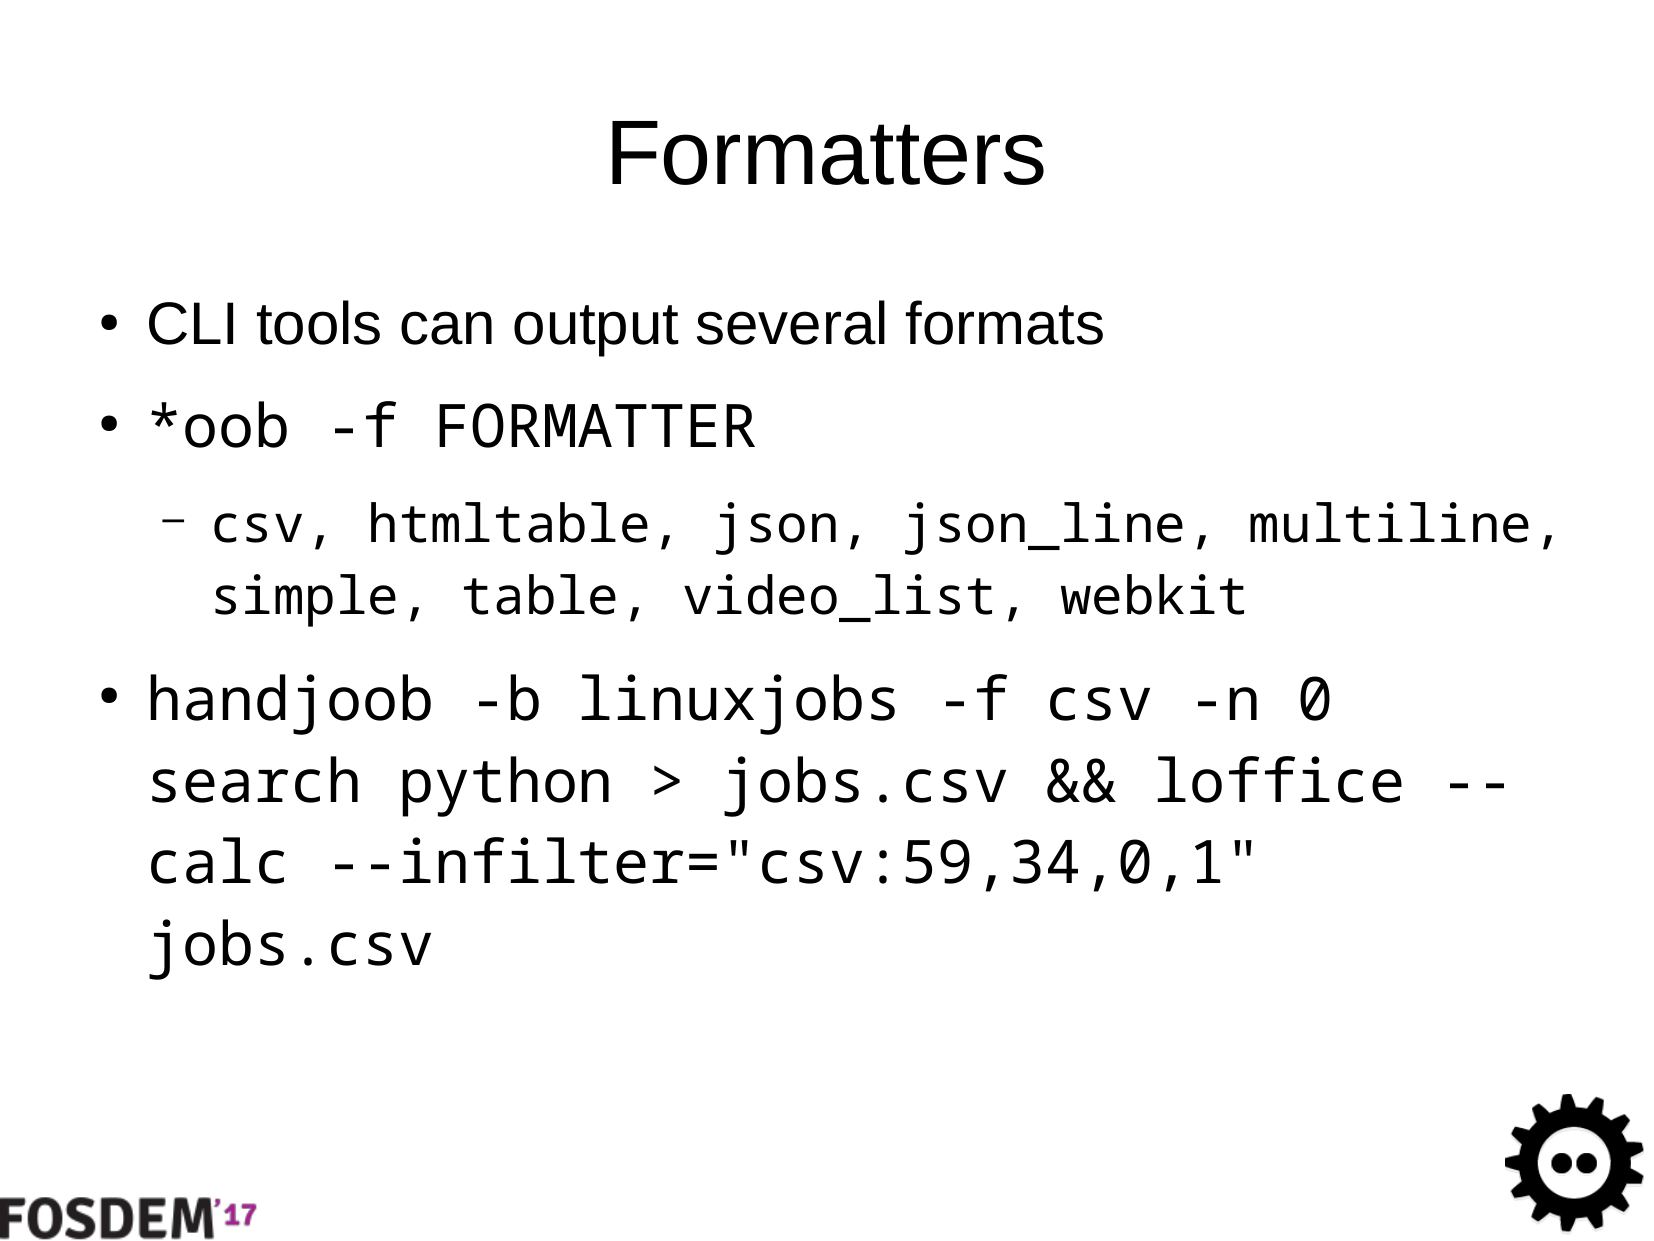

# Formatters
CLI tools can output several formats
*oob -f FORMATTER
csv, htmltable, json, json_line, multiline, simple, table, video_list, webkit
handjoob -b linuxjobs -f csv -n 0 search python > jobs.csv && loffice --calc --infilter="csv:59,34,0,1" jobs.csv